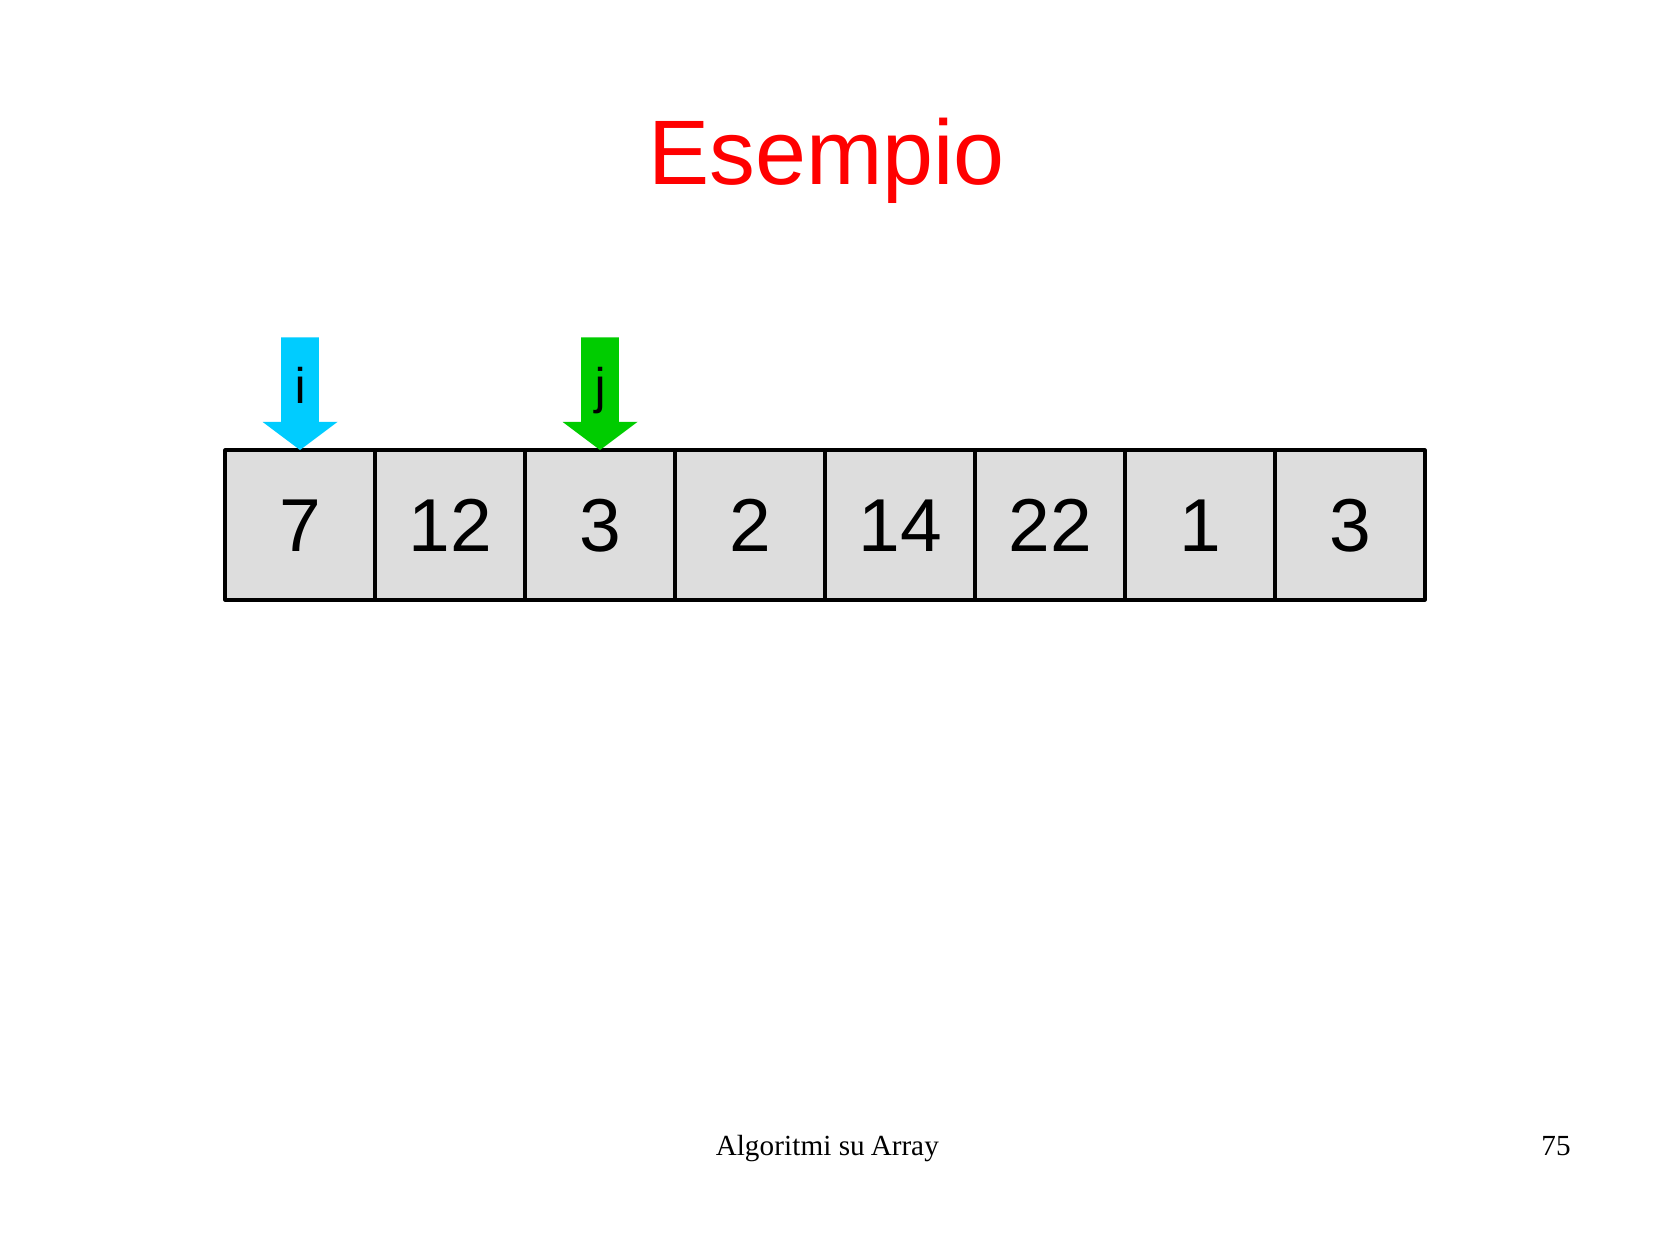

# Esempio
i
j
7
12
3
2
14
22
1
3
Algoritmi su Array
75